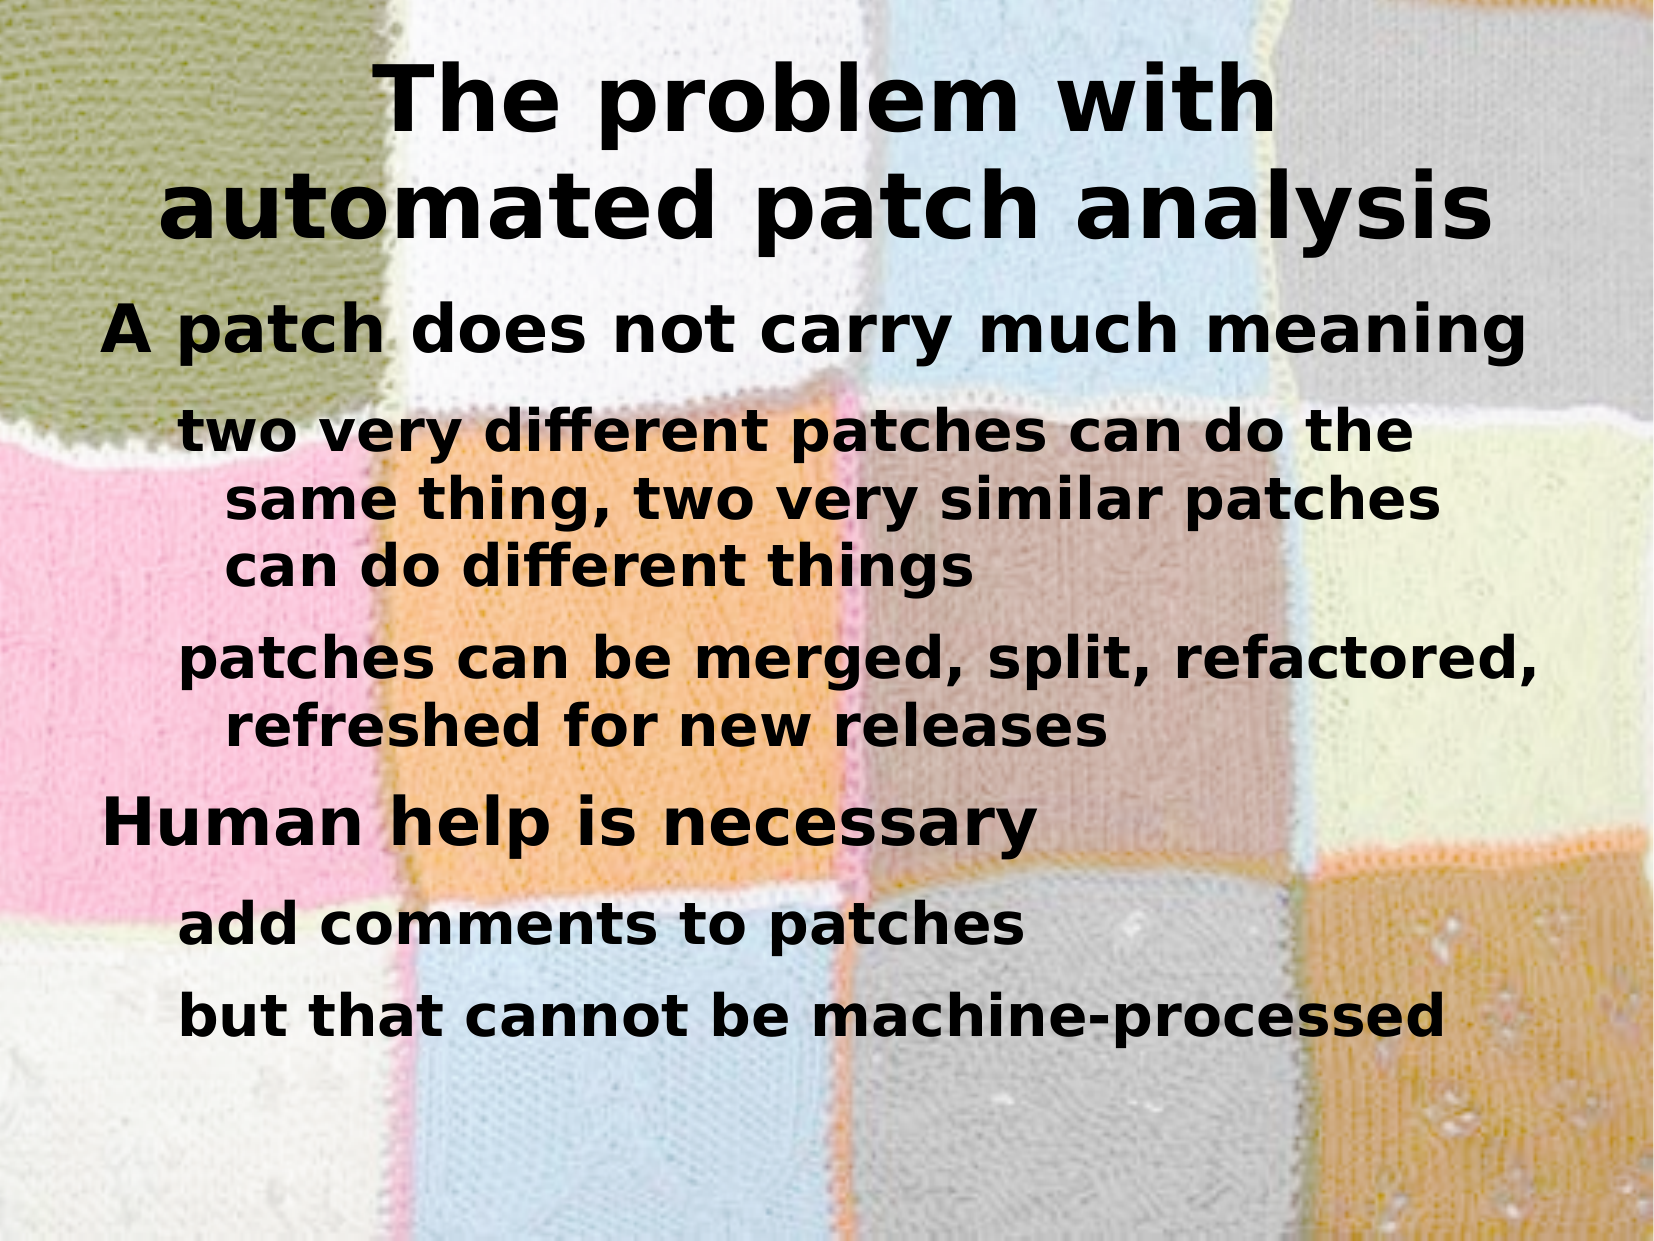

# The problem with automated patch analysis
A patch does not carry much meaning
two very different patches can do the same thing, two very similar patches can do different things
patches can be merged, split, refactored, refreshed for new releases
Human help is necessary
add comments to patches
but that cannot be machine-processed